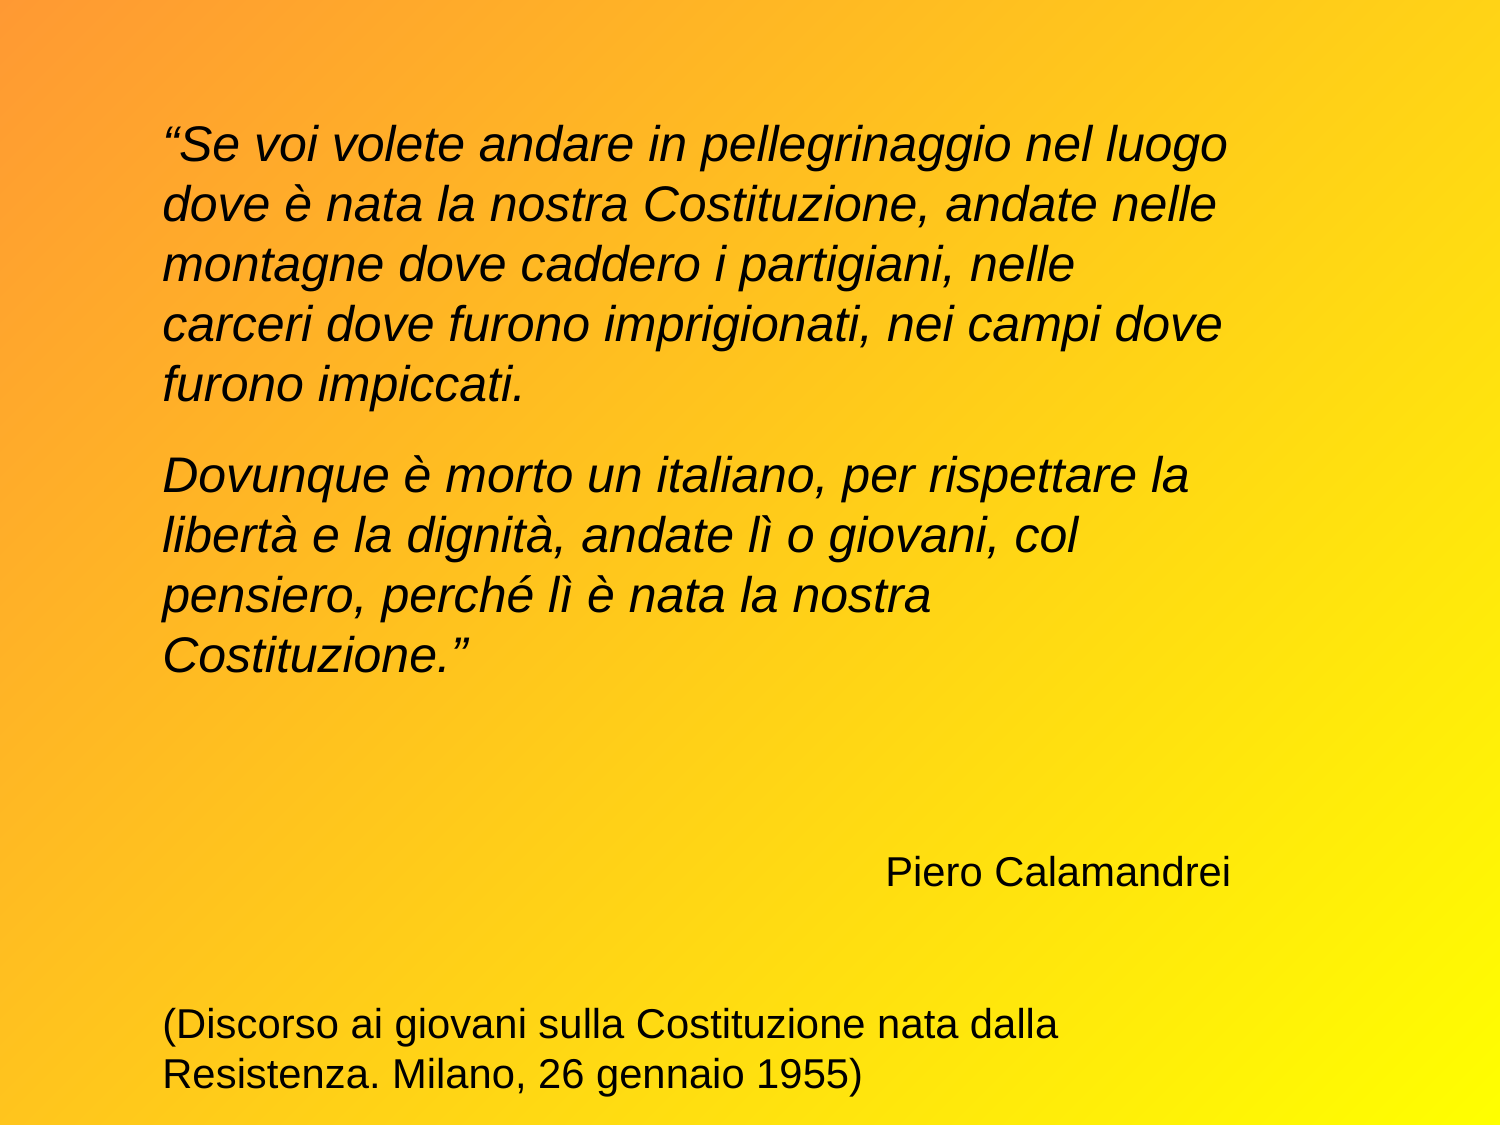

“Se voi volete andare in pellegrinaggio nel luogo dove è nata la nostra Costituzione, andate nelle montagne dove caddero i partigiani, nelle carceri dove furono imprigionati, nei campi dove furono impiccati.
Dovunque è morto un italiano, per rispettare la libertà e la dignità, andate lì o giovani, col pensiero, perché lì è nata la nostra Costituzione.”
Piero Calamandrei
(Discorso ai giovani sulla Costituzione nata dalla Resistenza. Milano, 26 gennaio 1955)